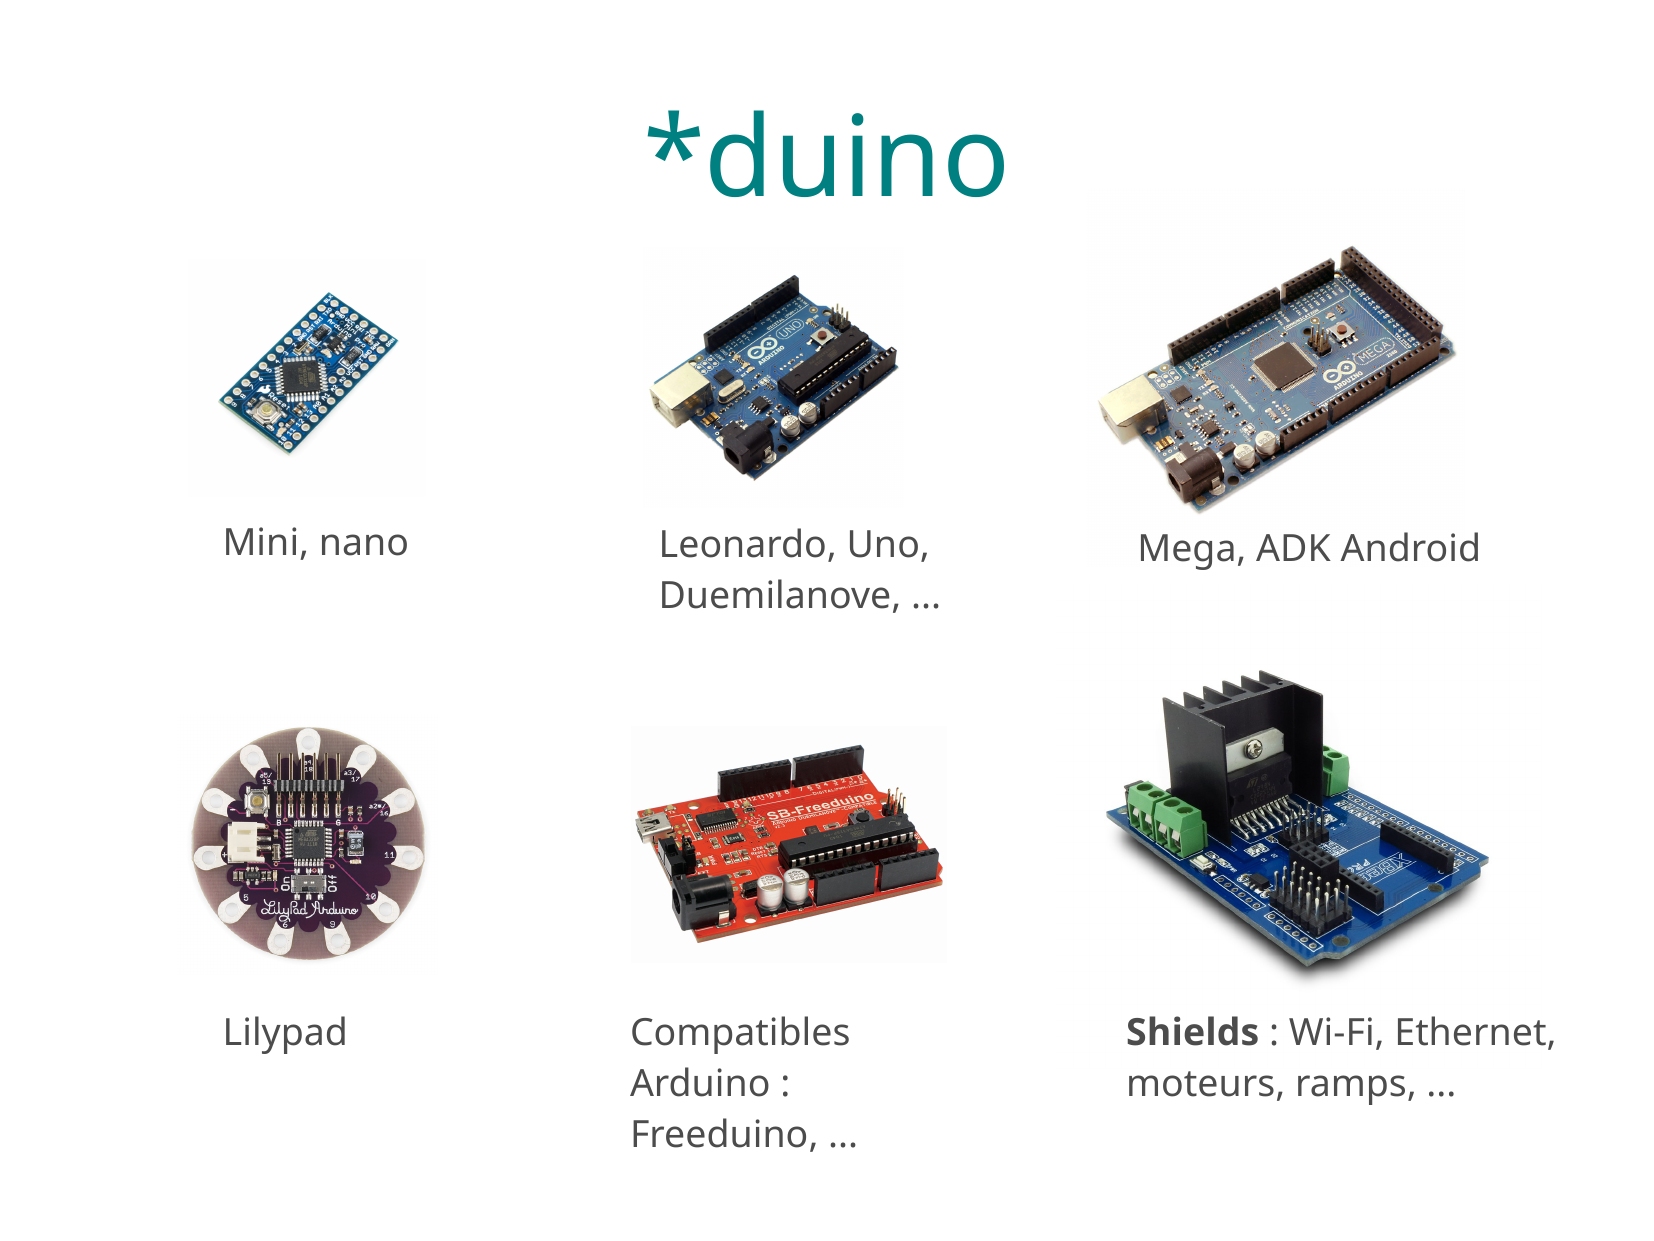

# *duino
Mini, nano
Leonardo, Uno,
Duemilanove, ...
Mega, ADK Android
Lilypad
Compatibles Arduino :
Freeduino, ...
Shields : Wi-Fi, Ethernet,
moteurs, ramps, ...